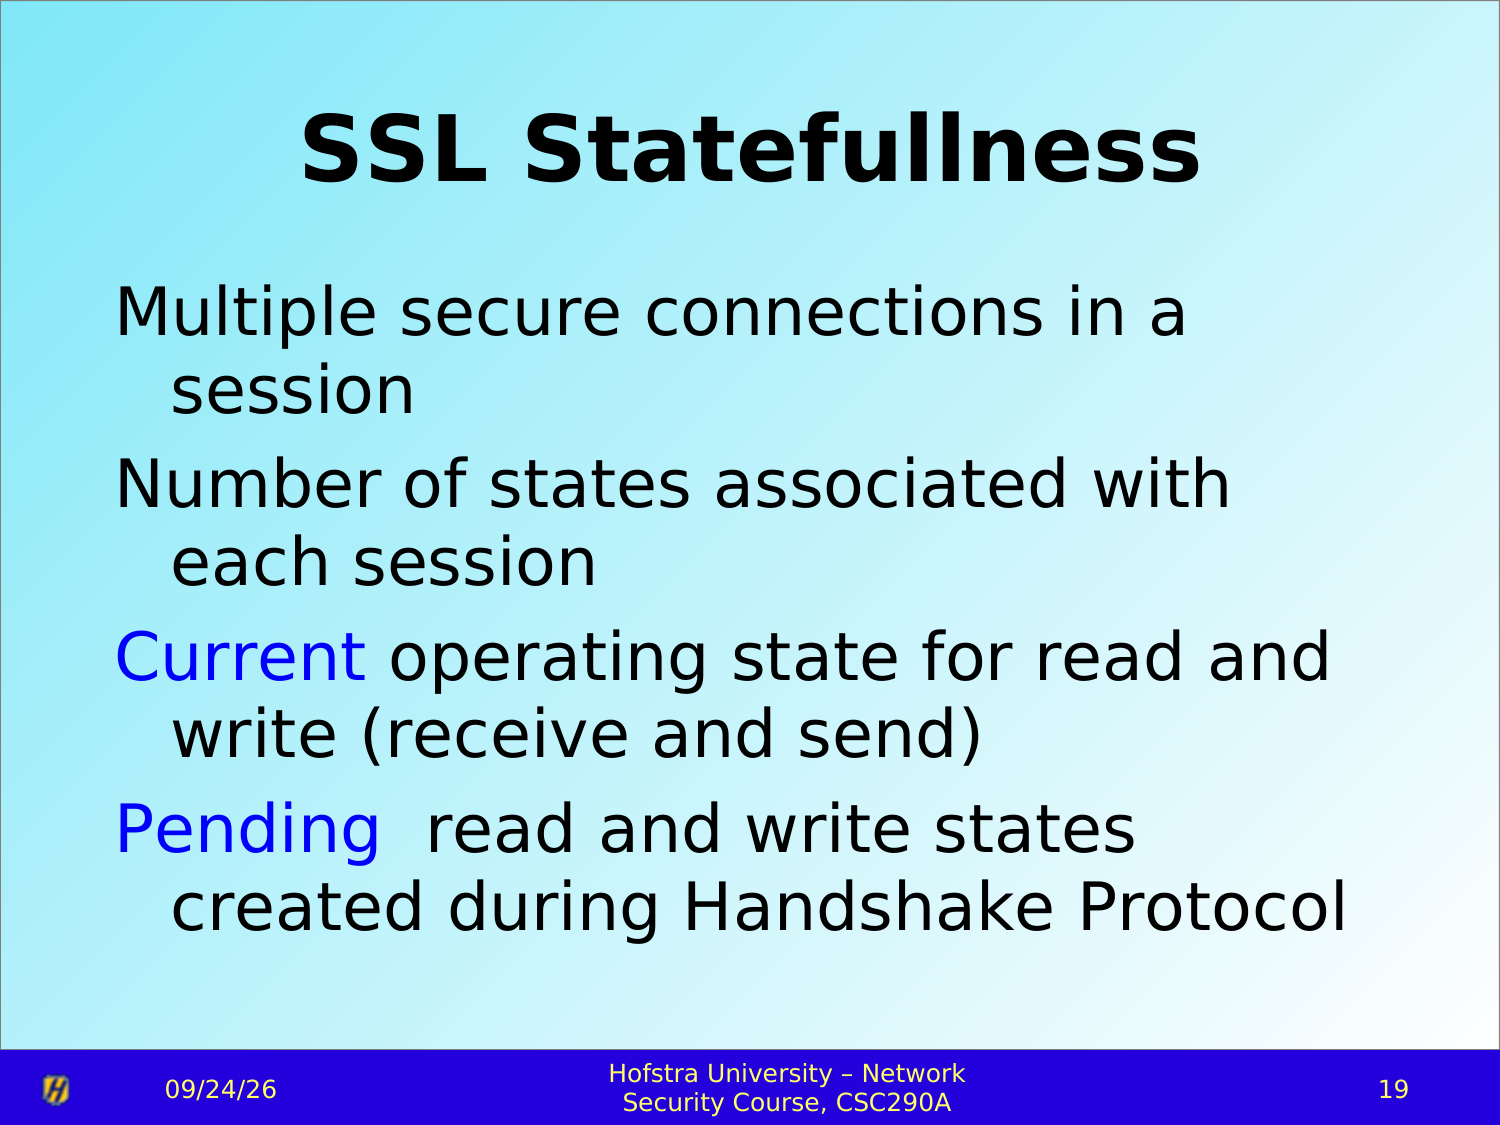

# SSL Statefullness
Multiple secure connections in a session
Number of states associated with each session
Current operating state for read and write (receive and send)
Pending read and write states created during Handshake Protocol
19